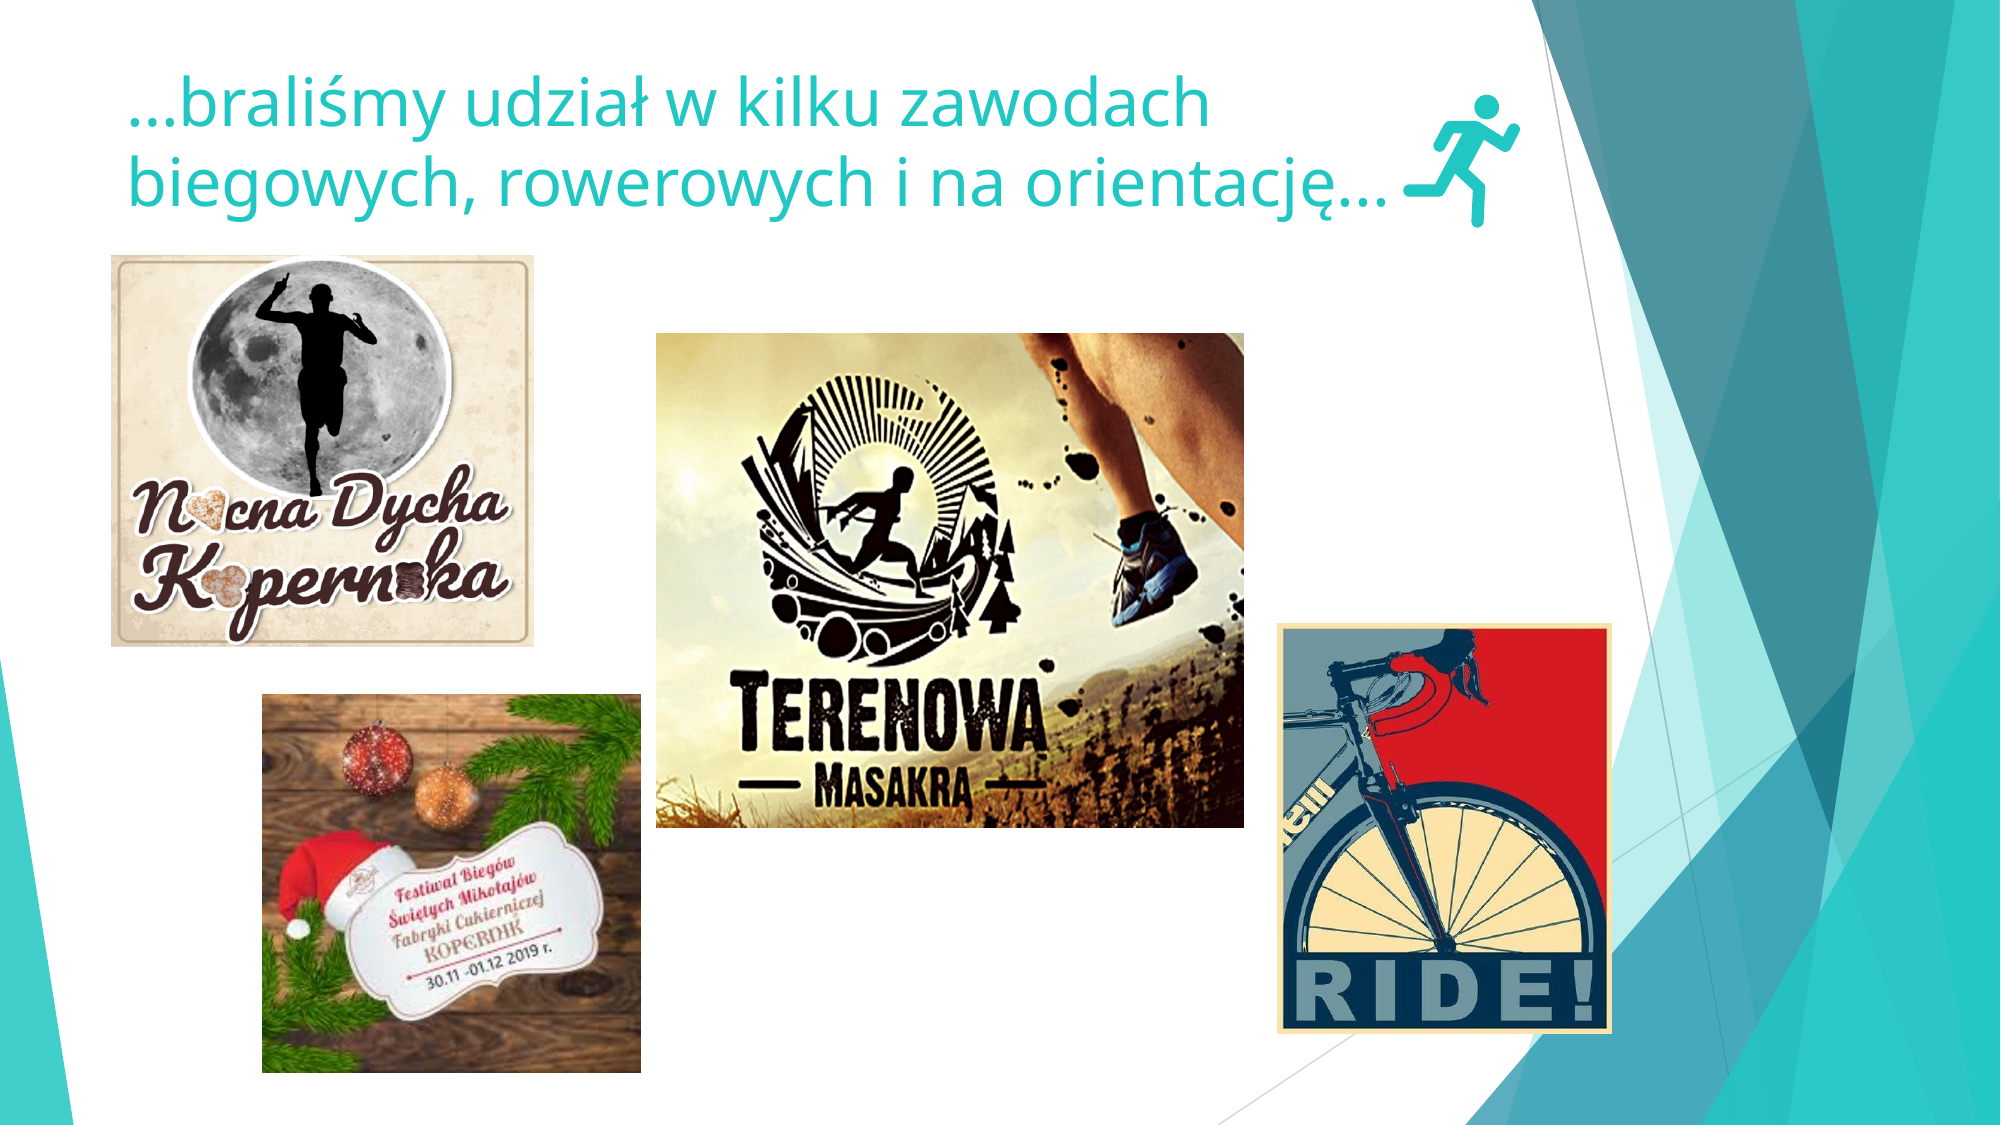

# …braliśmy udział w kilku zawodach biegowych, rowerowych i na orientację...